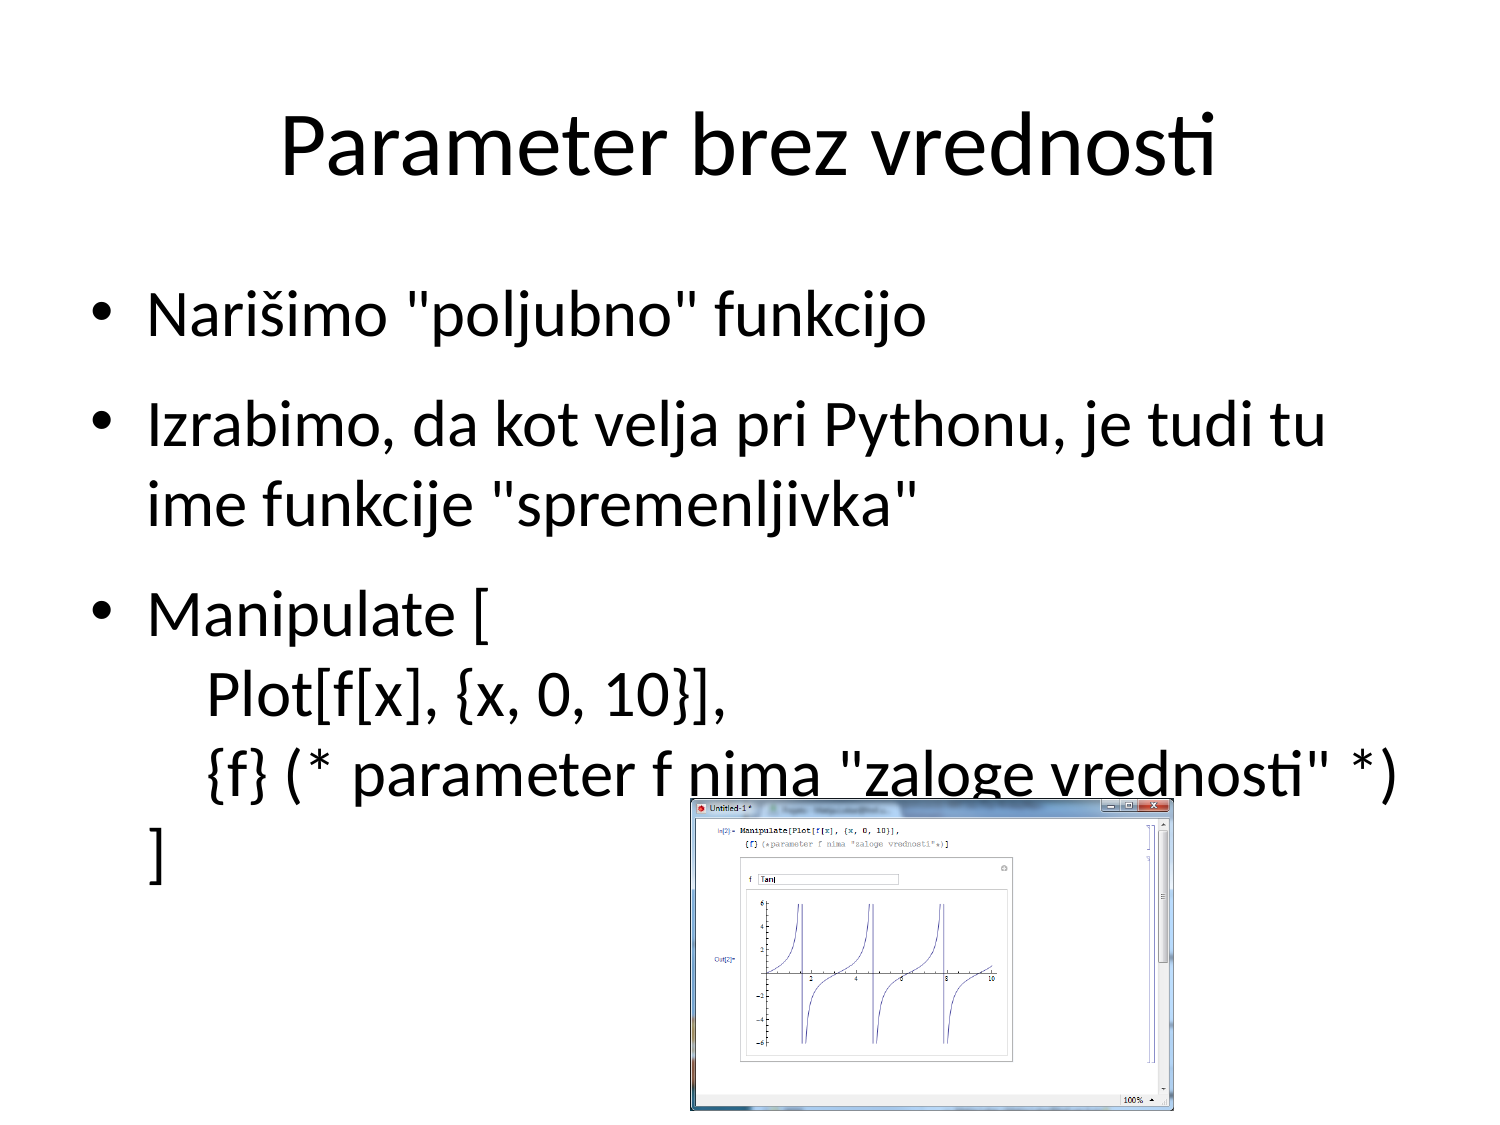

# Parameter brez vrednosti
Narišimo "poljubno" funkcijo
Izrabimo, da kot velja pri Pythonu, je tudi tu ime funkcije "spremenljivka"
Manipulate [
 Plot[f[x], {x, 0, 10}],
 {f} (* parameter f nima "zaloge vrednosti" *)
]